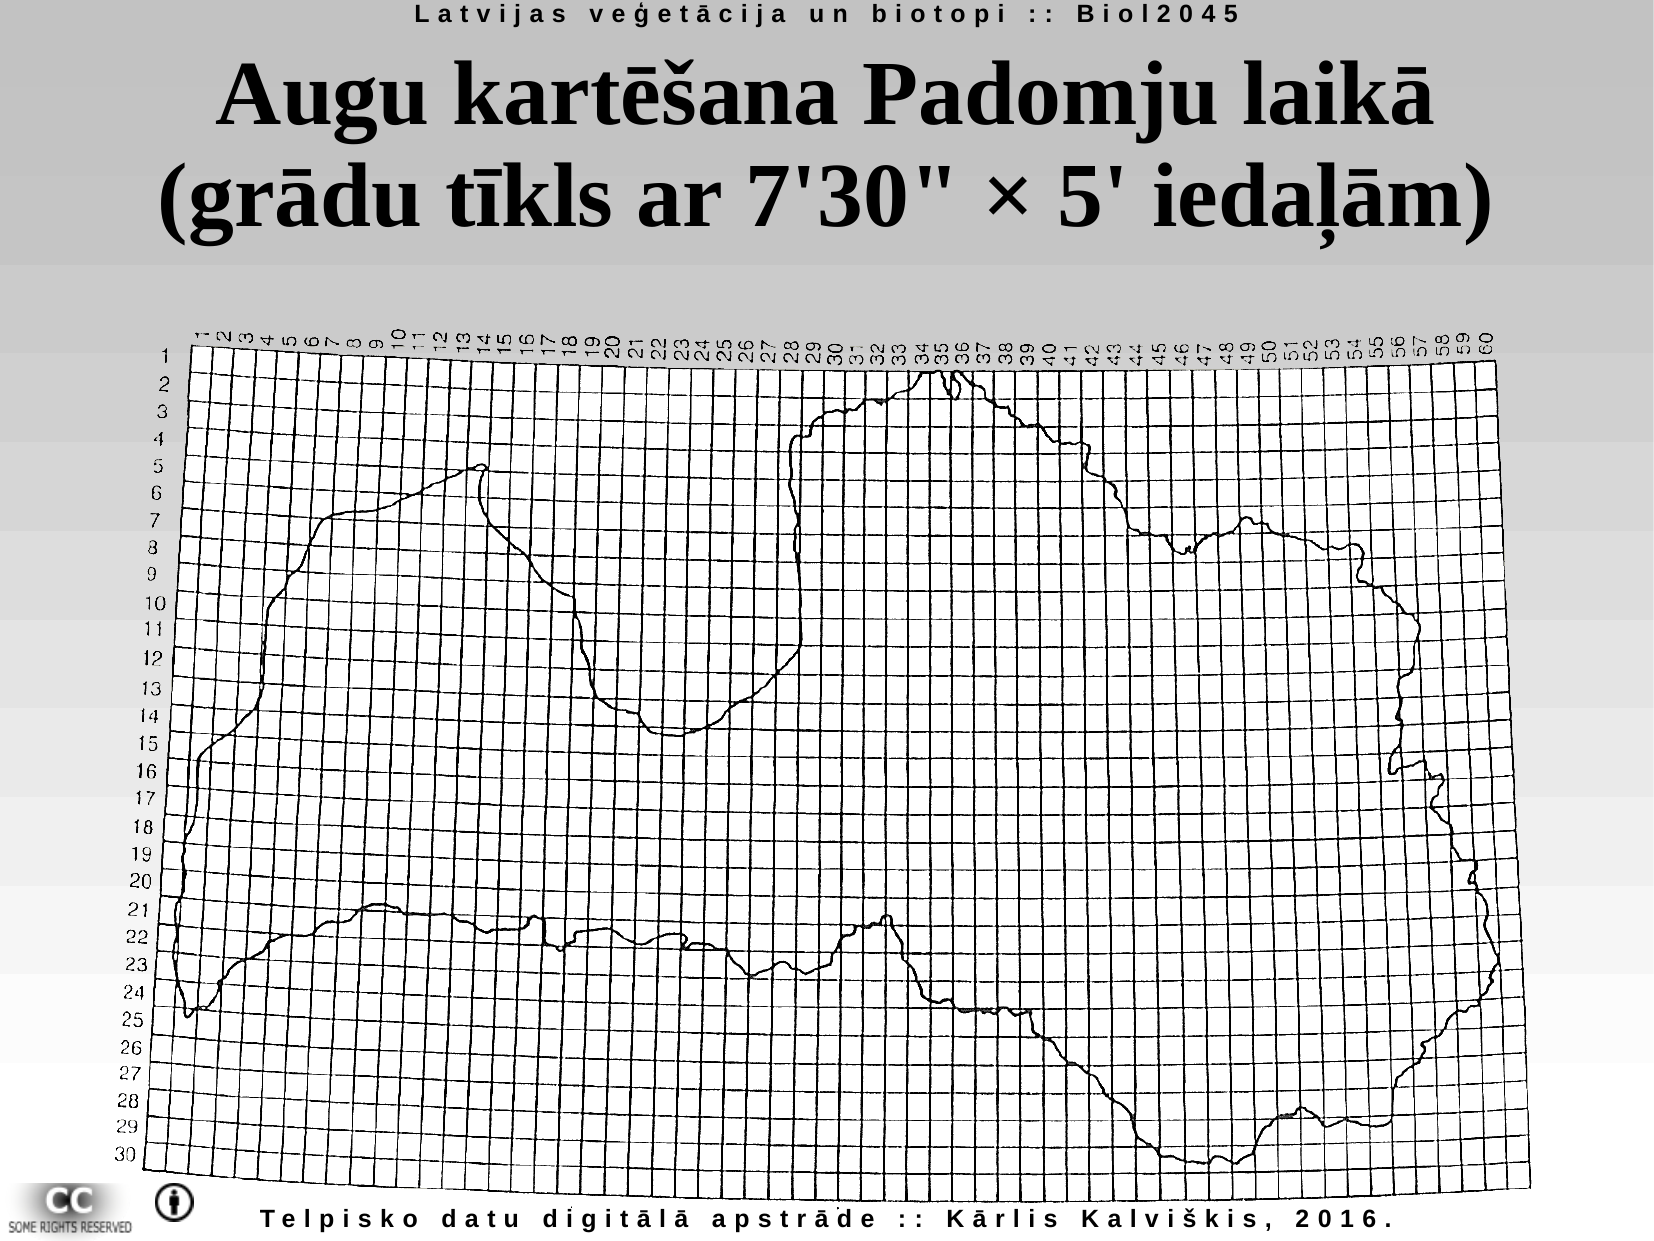

# Augu kartēšana Padomju laikā (grādu tīkls ar 7'30" × 5' iedaļām)